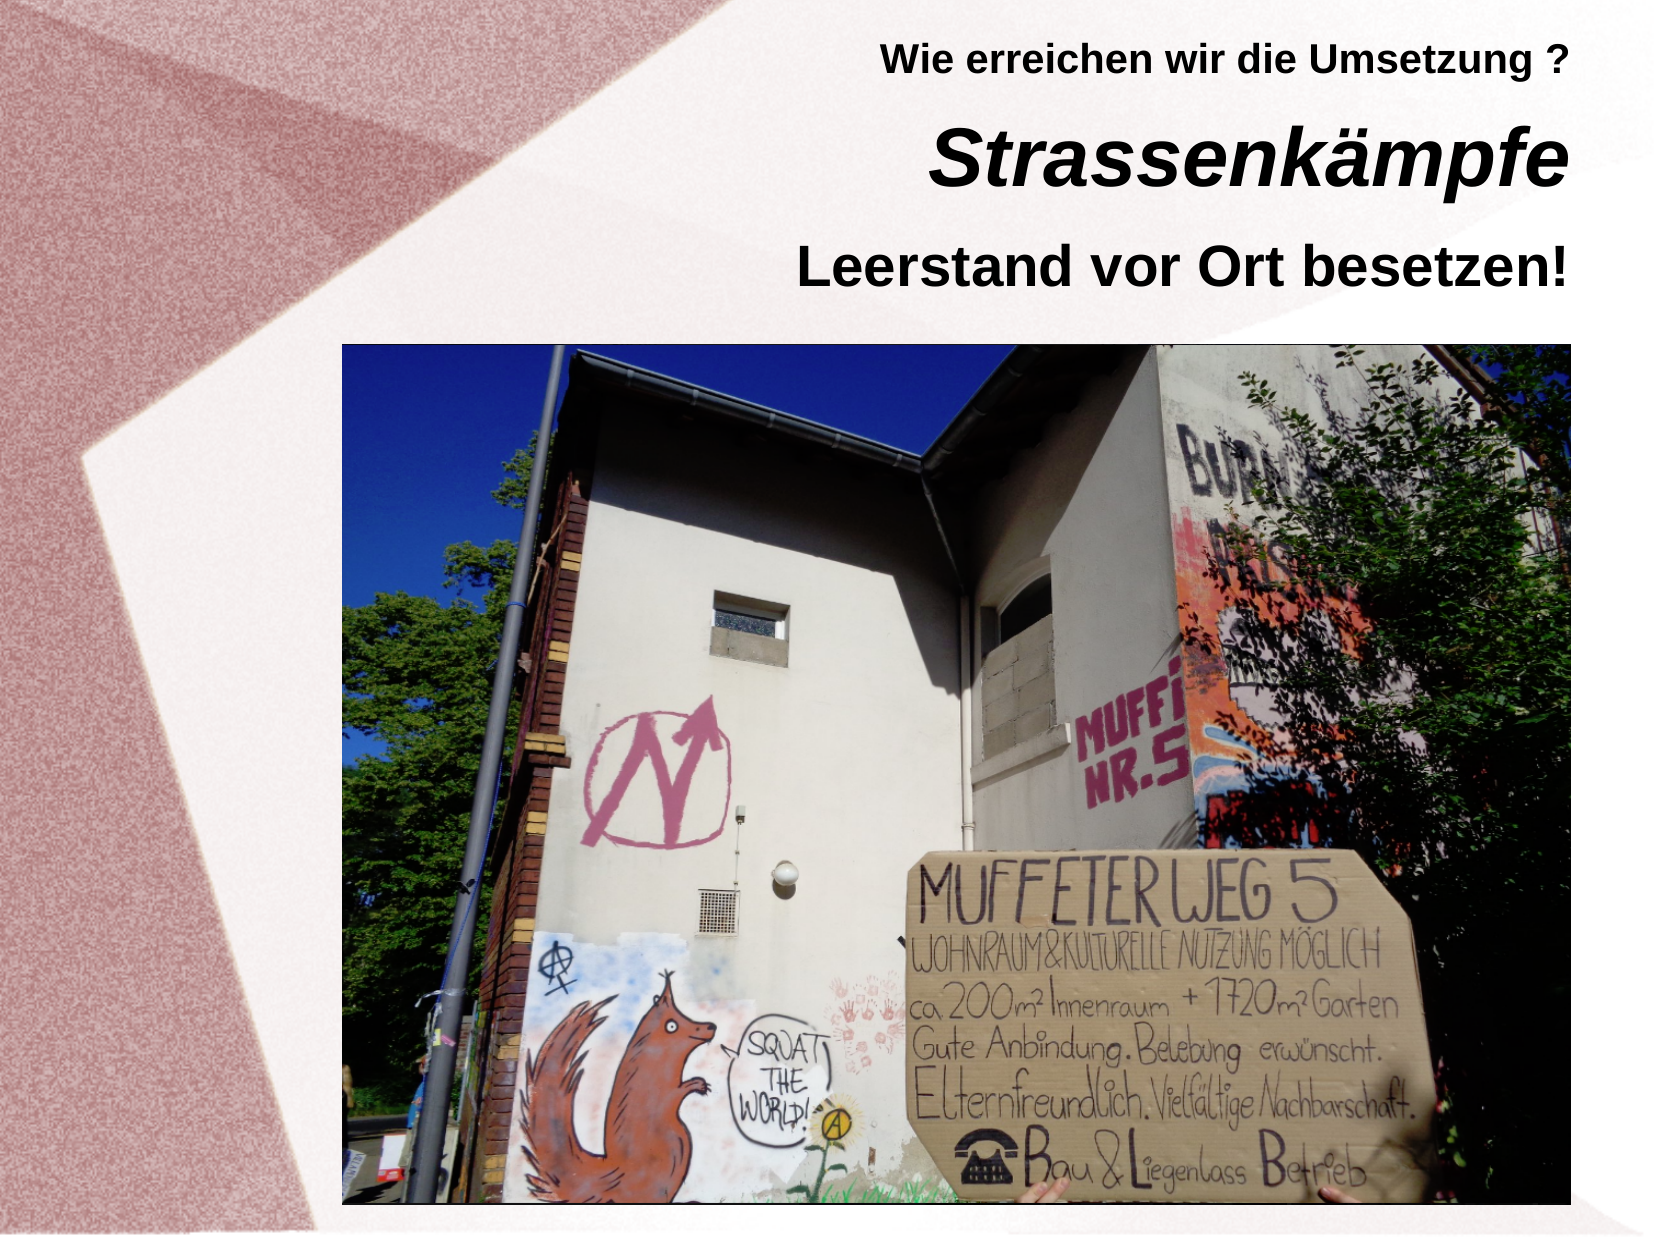

# Wie erreichen wir die Umsetzung ?
Strassenkämpfe
Leerstand vor Ort besetzen!